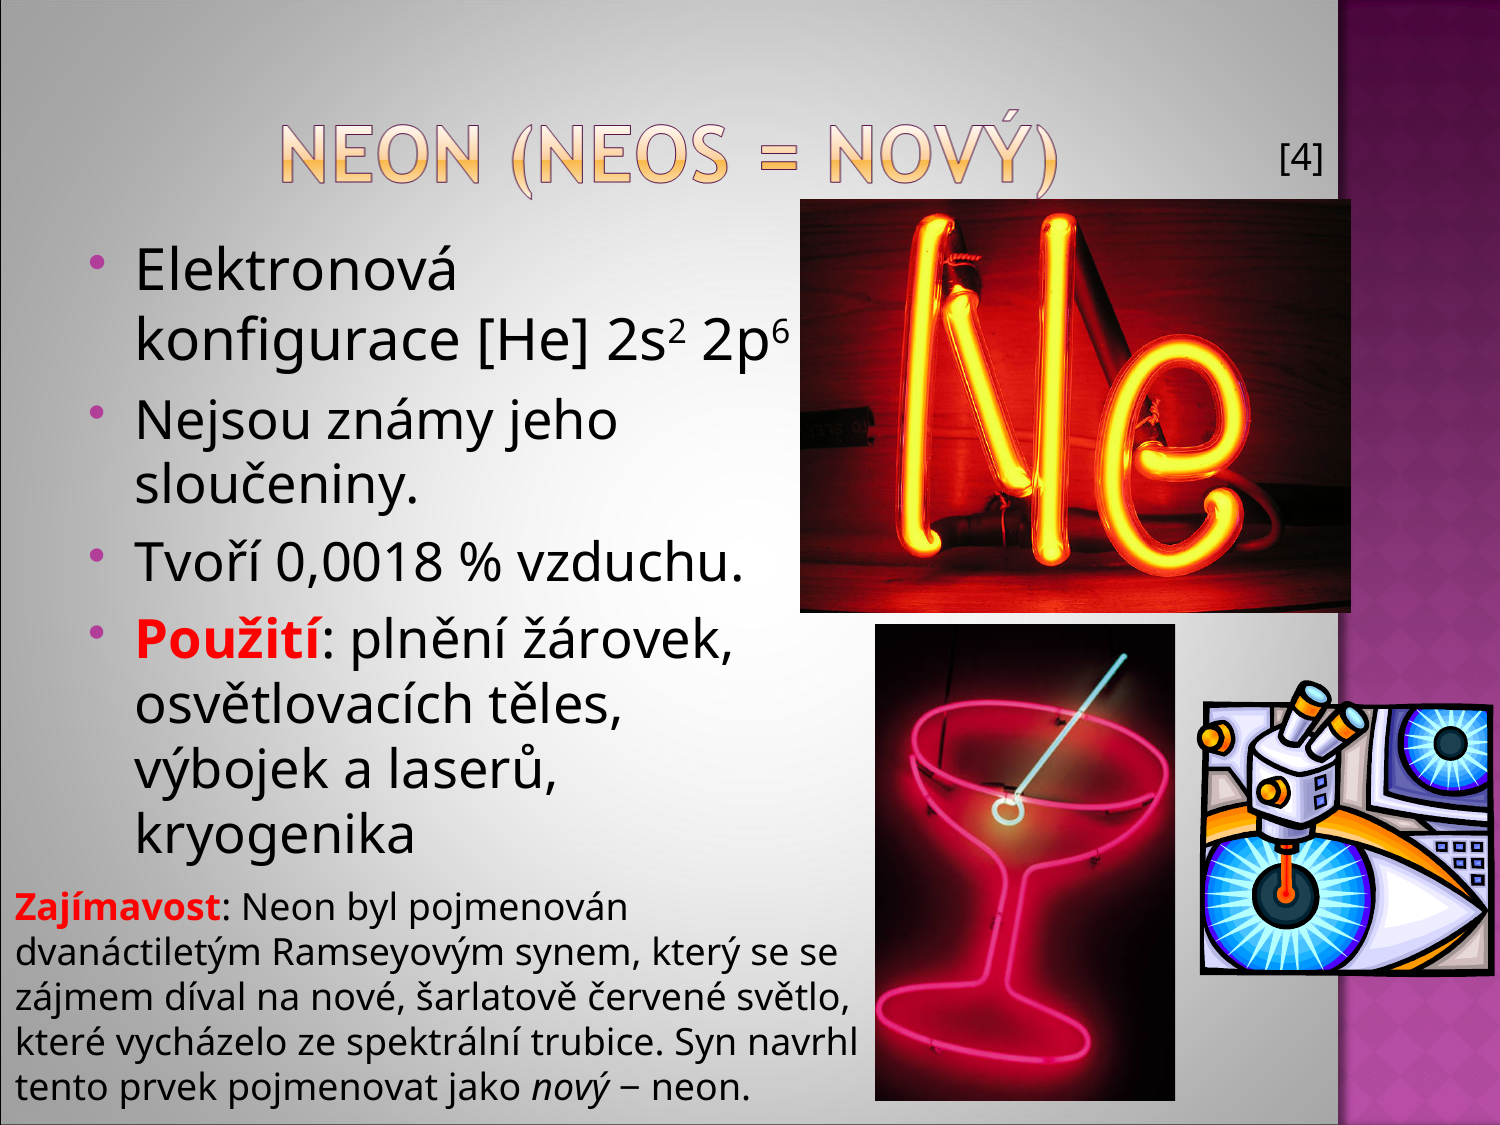

[4]
# Elektronová konfigurace [He] 2s2 2p6
Nejsou známy jeho sloučeniny.
Tvoří 0,0018 % vzduchu.
Použití: plnění žárovek, osvětlovacích těles, výbojek a laserů, kryogenika
Zajímavost: Neon byl pojmenován dvanáctiletým Ramseyovým synem, který se se zájmem díval na nové, šarlatově červené světlo, které vycházelo ze spektrální trubice. Syn navrhl tento prvek pojmenovat jako nový − neon.